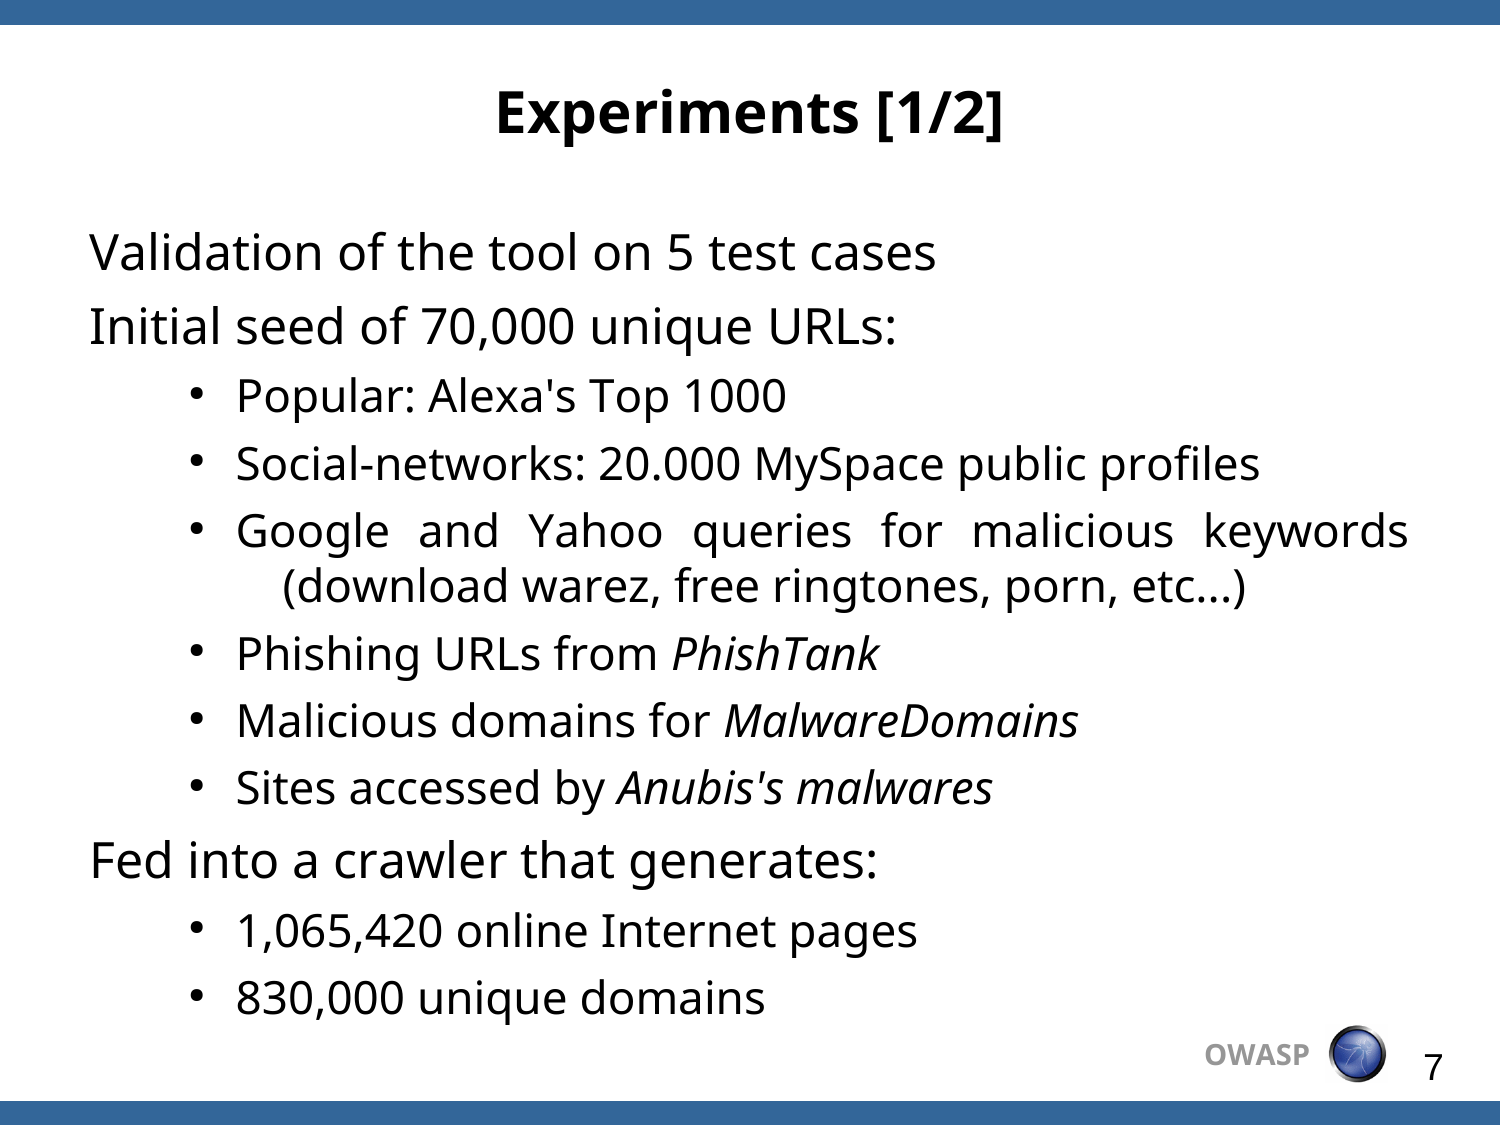

# Experiments [1/2]
Validation of the tool on 5 test cases
Initial seed of 70,000 unique URLs:
Popular: Alexa's Top 1000
Social-networks: 20.000 MySpace public profiles
Google and Yahoo queries for malicious keywords (download warez, free ringtones, porn, etc...)
Phishing URLs from PhishTank
Malicious domains for MalwareDomains
Sites accessed by Anubis's malwares
Fed into a crawler that generates:
1,065,420 online Internet pages
830,000 unique domains
7